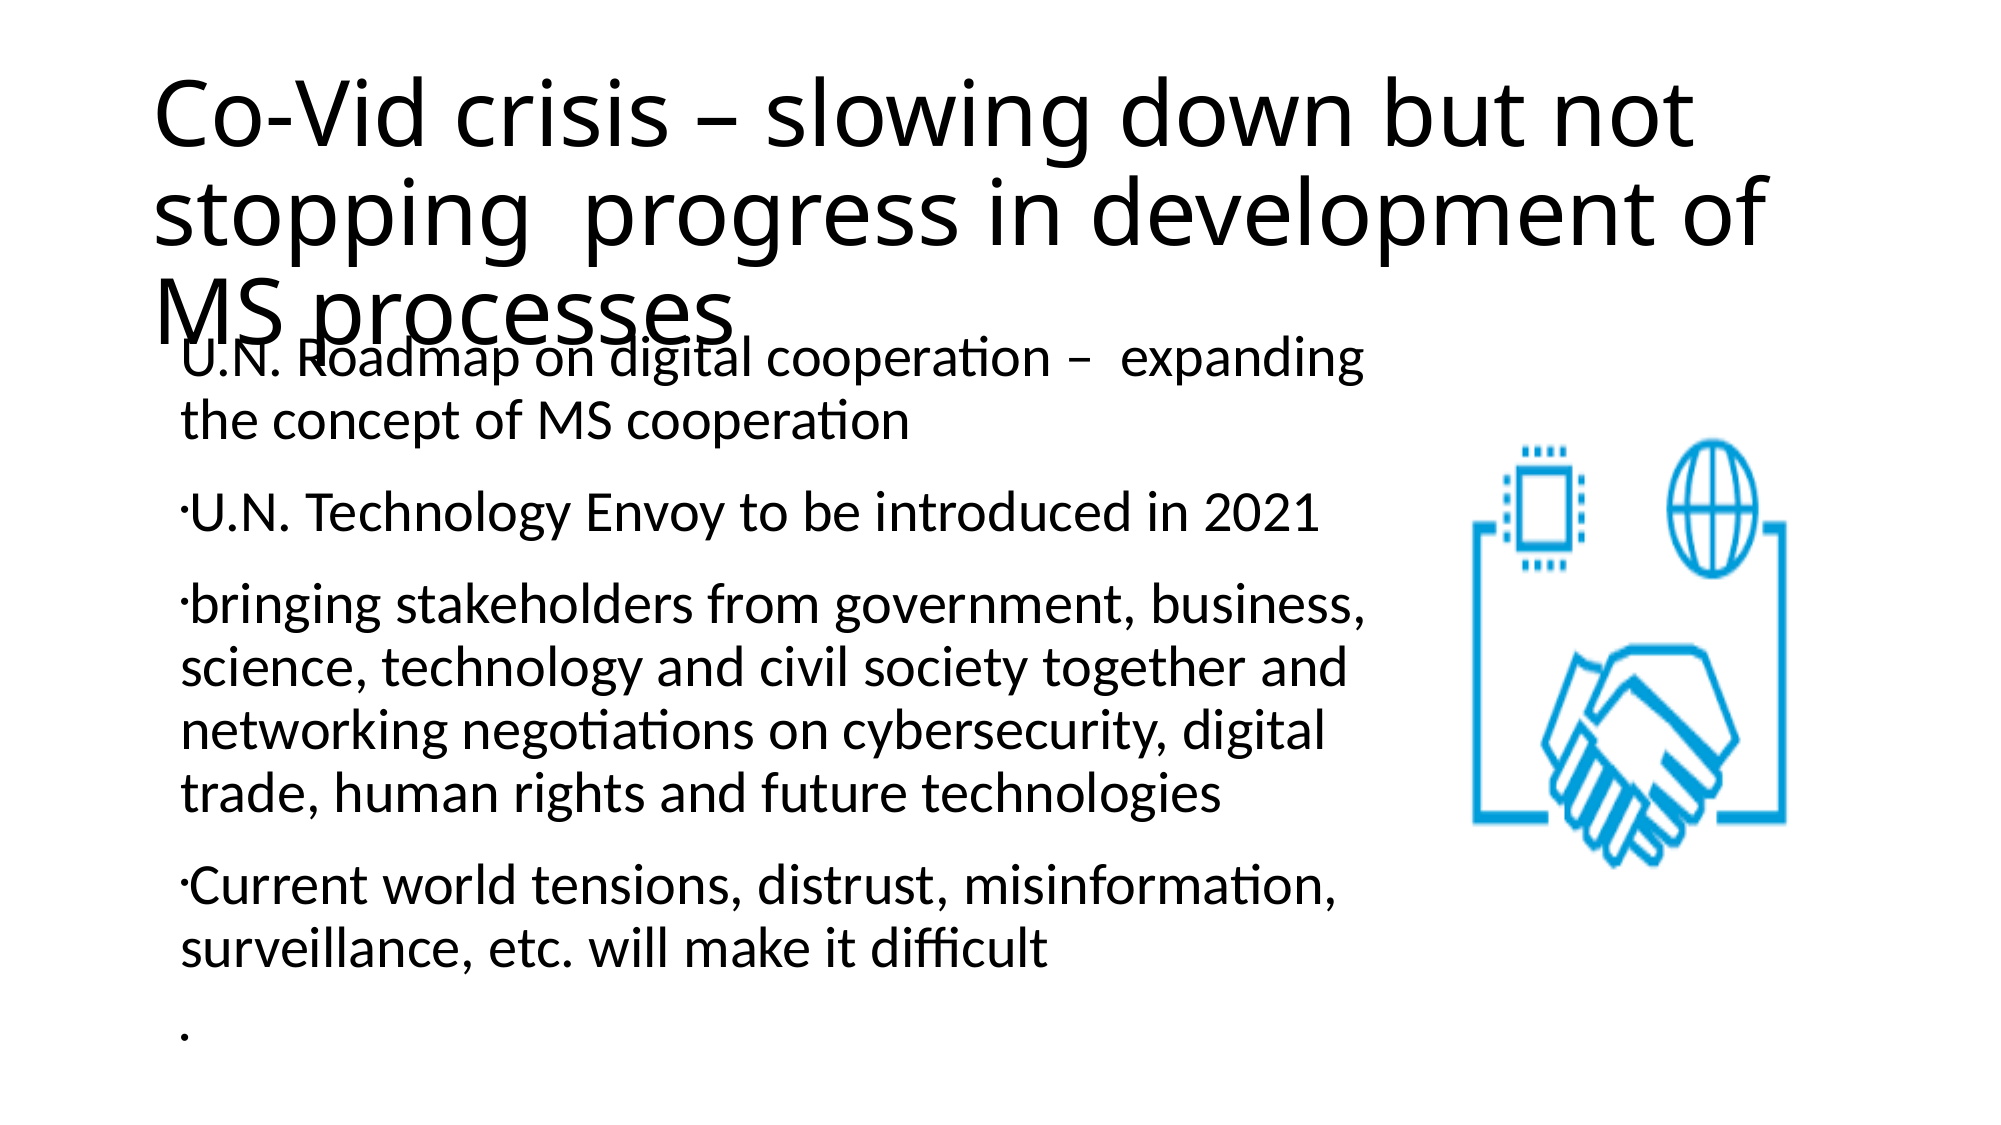

# Co-Vid crisis – slowing down but not stopping progress in development of MS processes
U.N. Roadmap on digital cooperation – expanding the concept of MS cooperation
U.N. Technology Envoy to be introduced in 2021
bringing stakeholders from government, business, science, technology and civil society together and networking negotiations on cybersecurity, digital trade, human rights and future technologies
Current world tensions, distrust, misinformation, surveillance, etc. will make it difficult